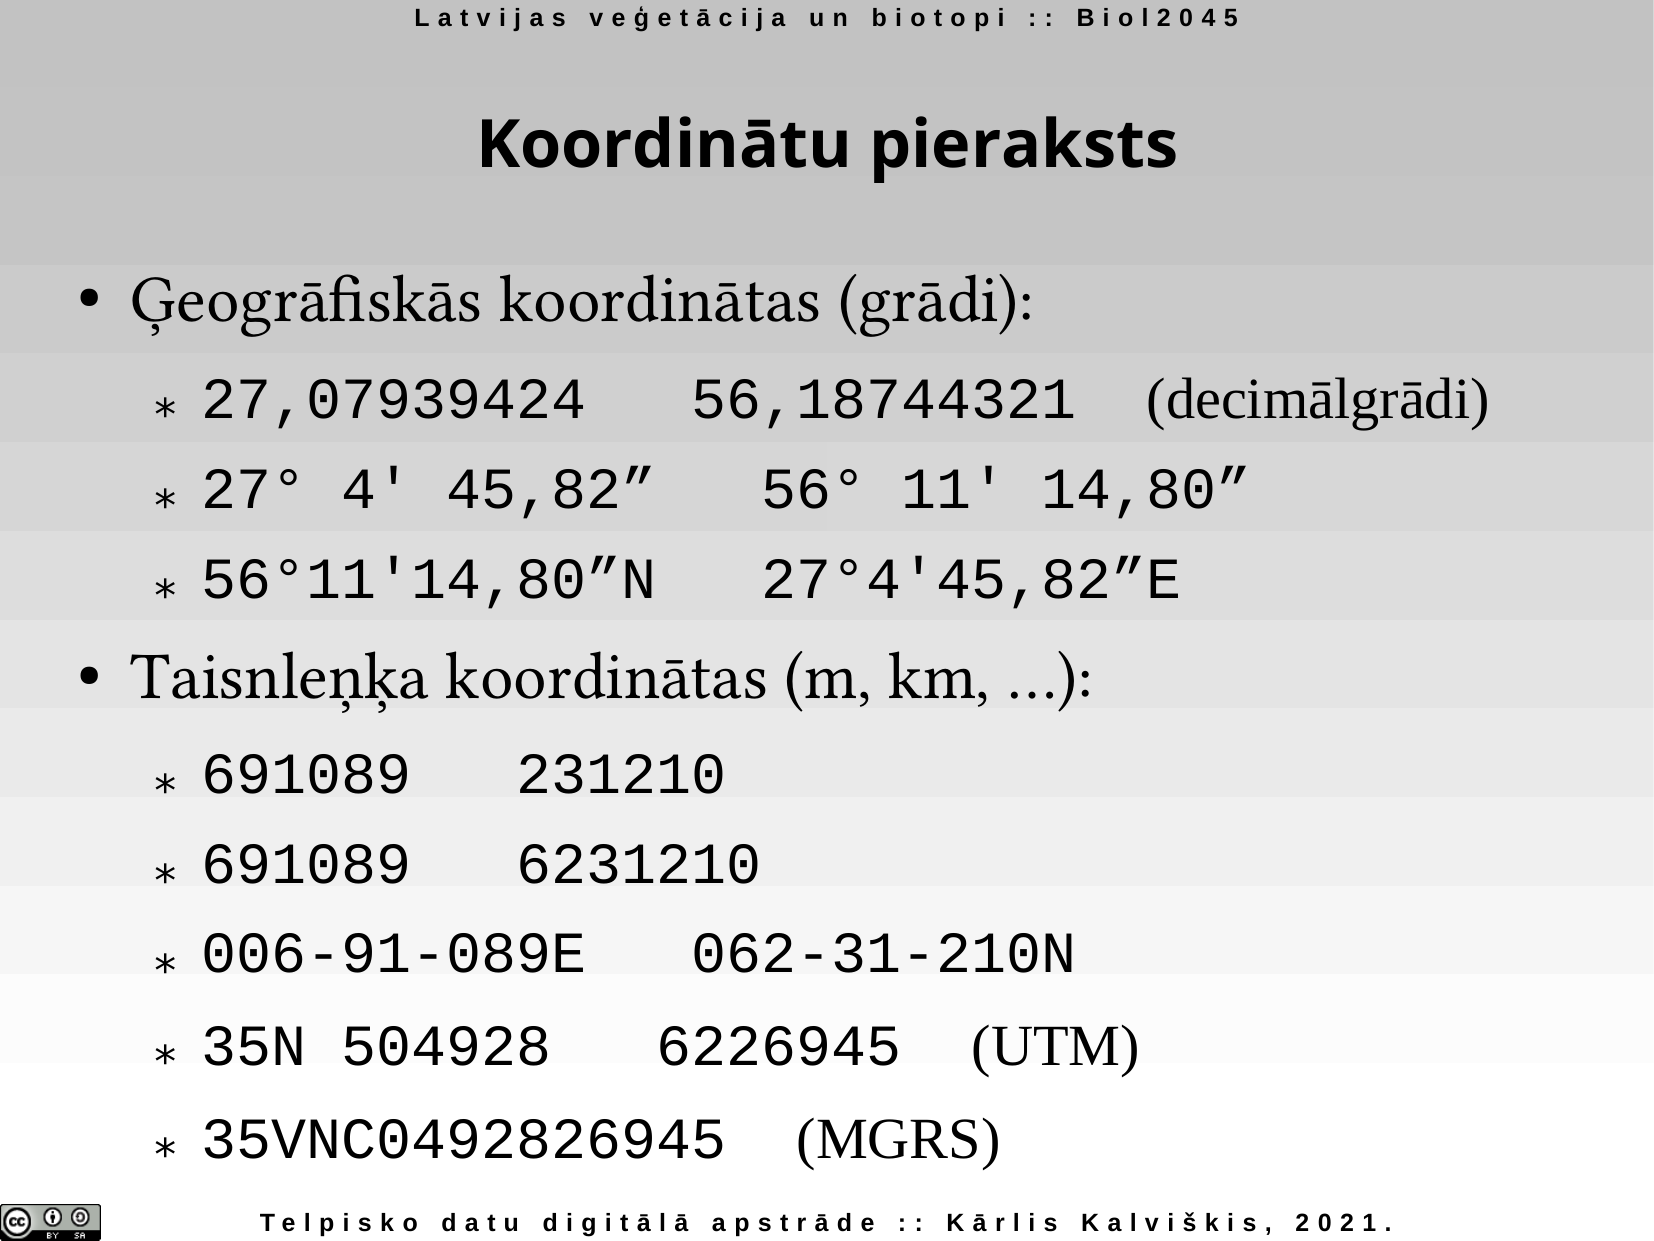

Koordinātu pieraksts
# Ģeogrāfiskās koordinātas (grādi):
27,07939424 56,18744321 (decimālgrādi)
27° 4' 45,82” 56° 11' 14,80”
56°11'14,80”N 27°4'45,82”E
Taisnleņķa koordinātas (m, km, ...):
691089 231210
691089 6231210
006-91-089E 062-31-210N
35N 504928 6226945 (UTM)
35VNC0492826945 (MGRS)